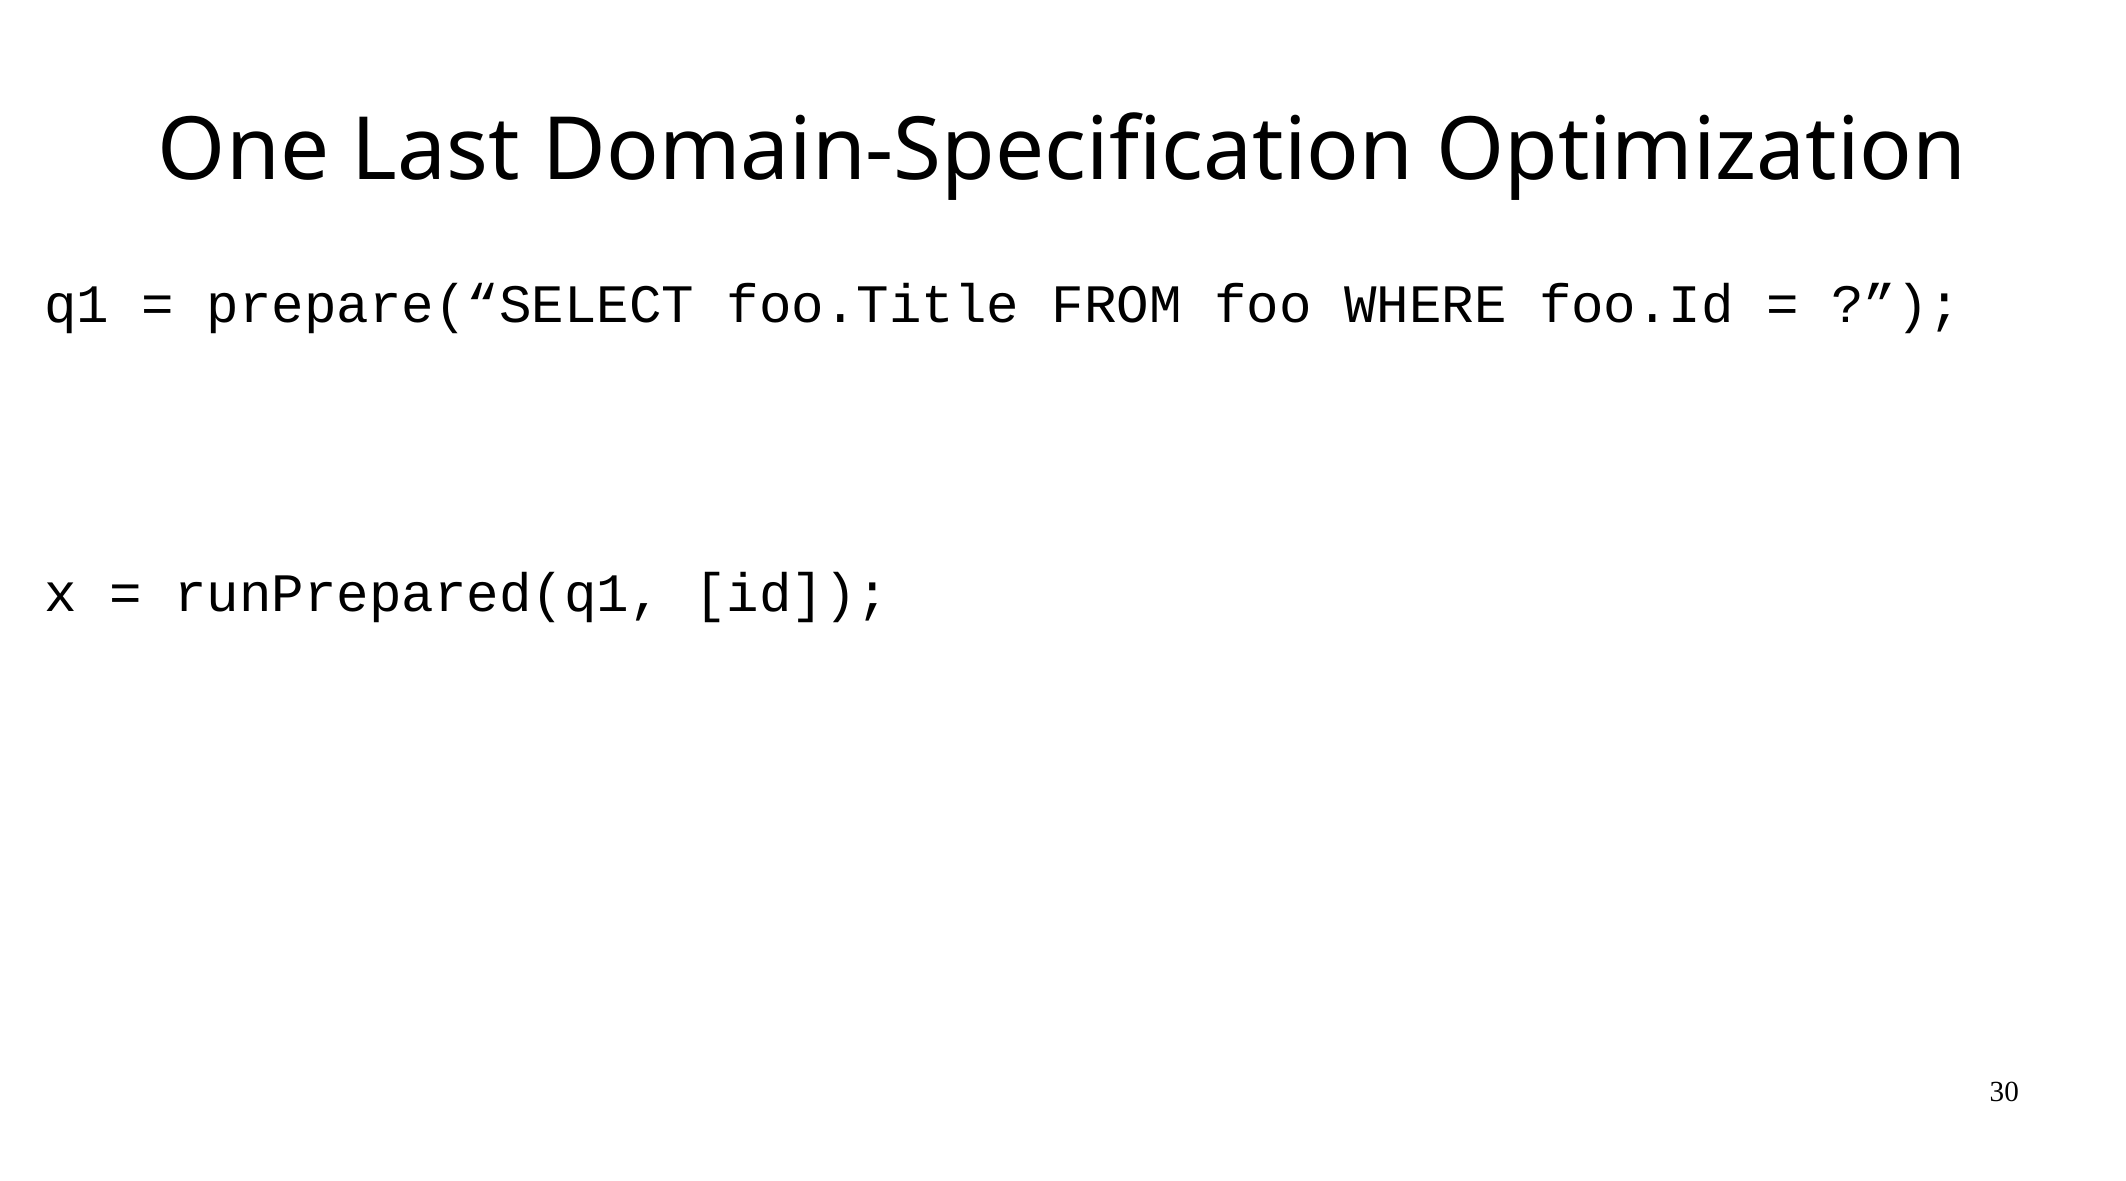

# One Last Domain-Specification Optimization
q1 = prepare(“SELECT foo.Title FROM foo WHERE foo.Id = ?”);
x = runPrepared(q1, [id]);
30